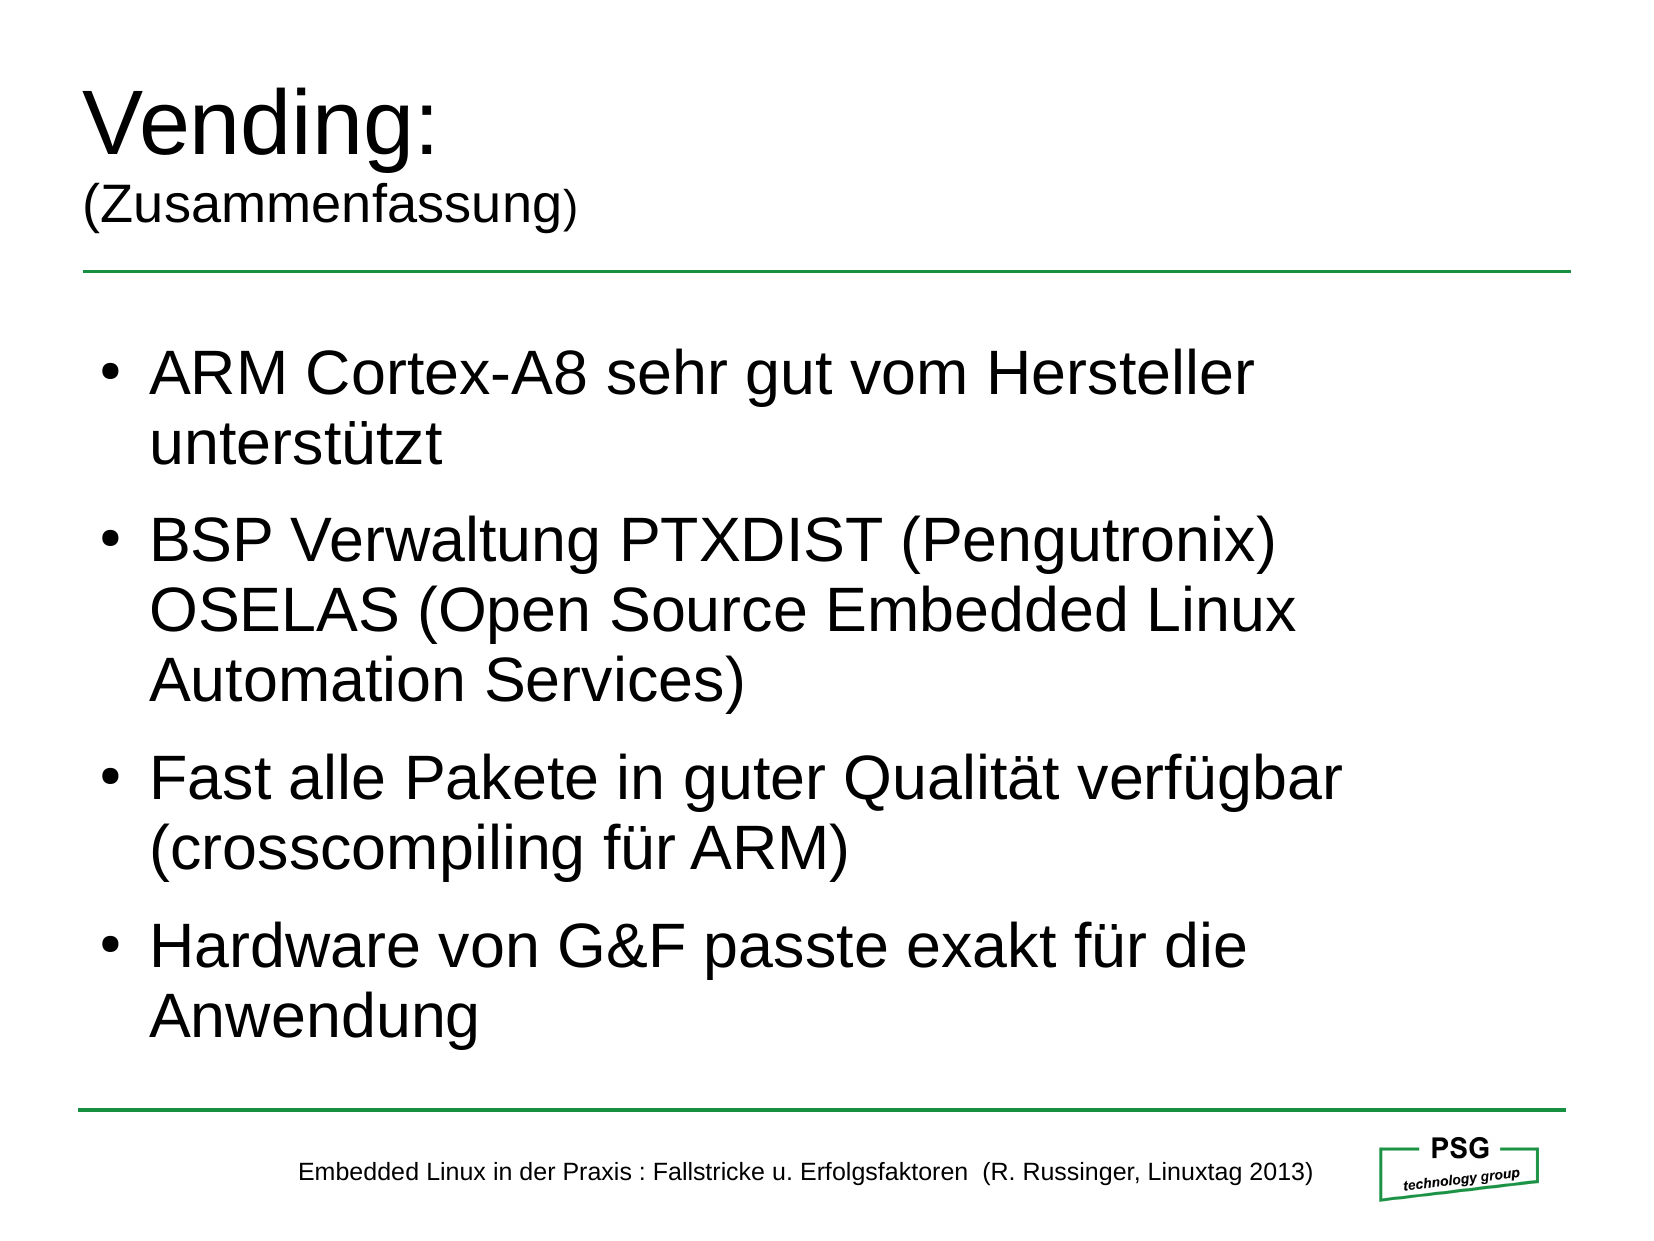

# Vending: (Zusammenfassung)
ARM Cortex-A8 sehr gut vom Hersteller unterstützt
BSP Verwaltung PTXDIST (Pengutronix) OSELAS (Open Source Embedded Linux Automation Services)
Fast alle Pakete in guter Qualität verfügbar (crosscompiling für ARM)
Hardware von G&F passte exakt für die Anwendung